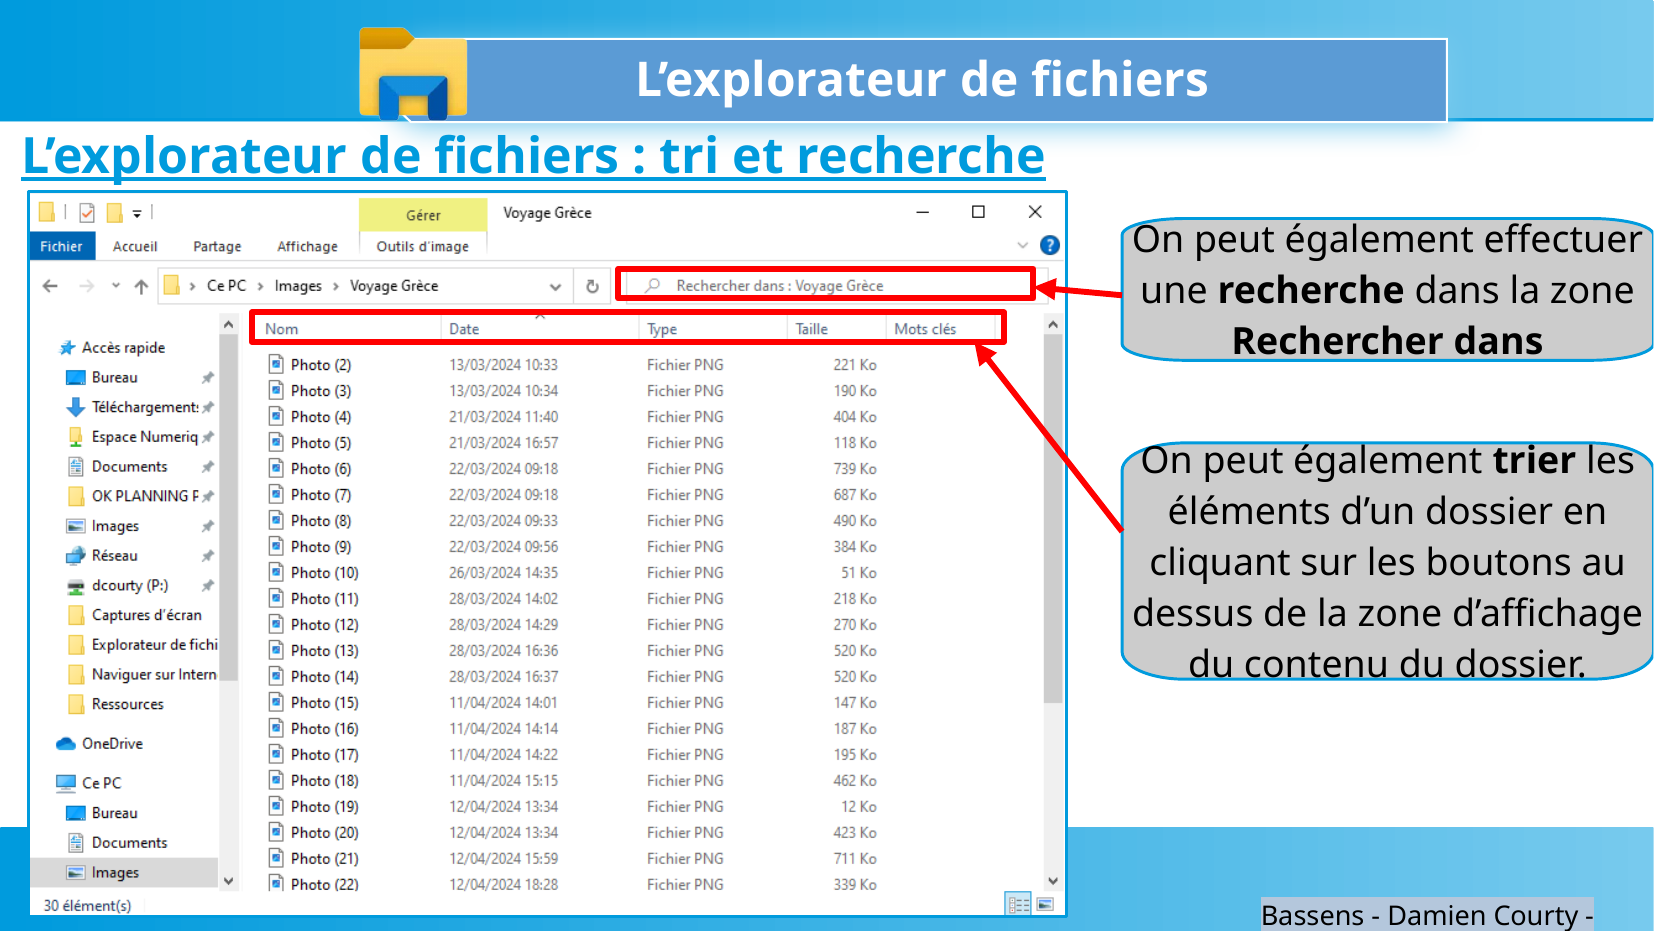

L’explorateur de fichiers
L’explorateur de fichiers : tri et recherche
On peut également effectuer
une recherche dans la zone
Rechercher dans
On peut également trier les
éléments d’un dossier en
cliquant sur les boutons au
dessus de la zone d’affichage
du contenu du dossier.
Bassens - Damien Courty - 2024